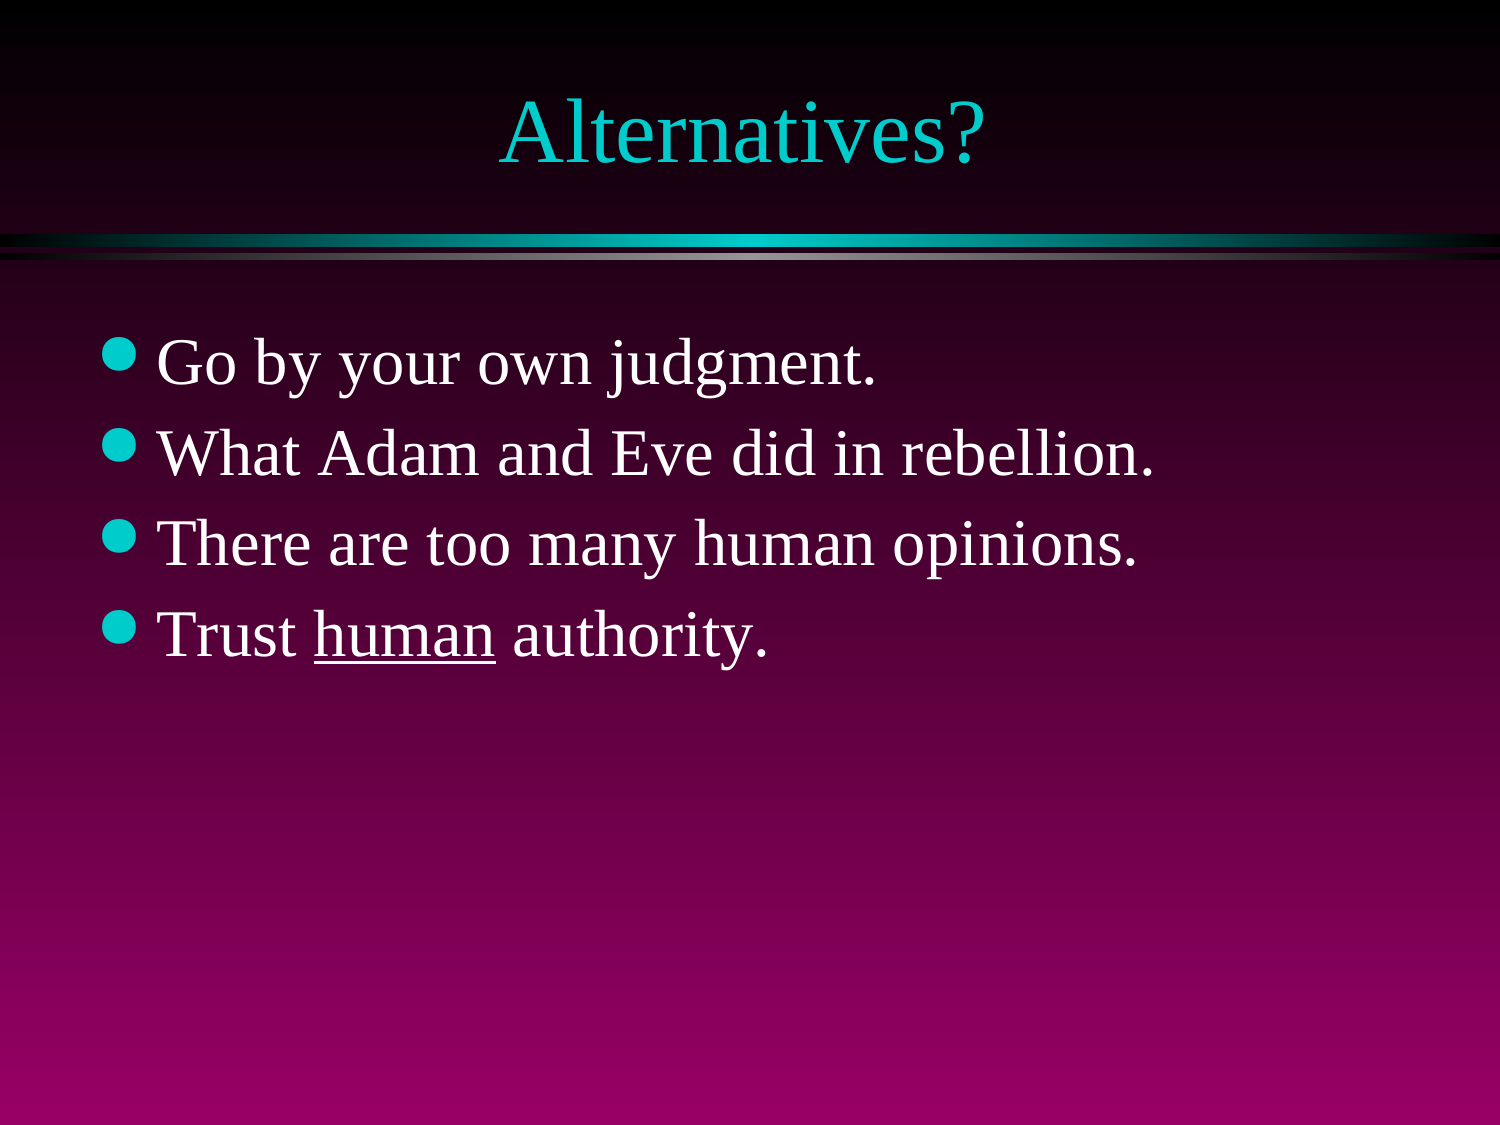

# Alternatives?
Go by your own judgment.
What Adam and Eve did in rebellion.
There are too many human opinions.
Trust human authority.